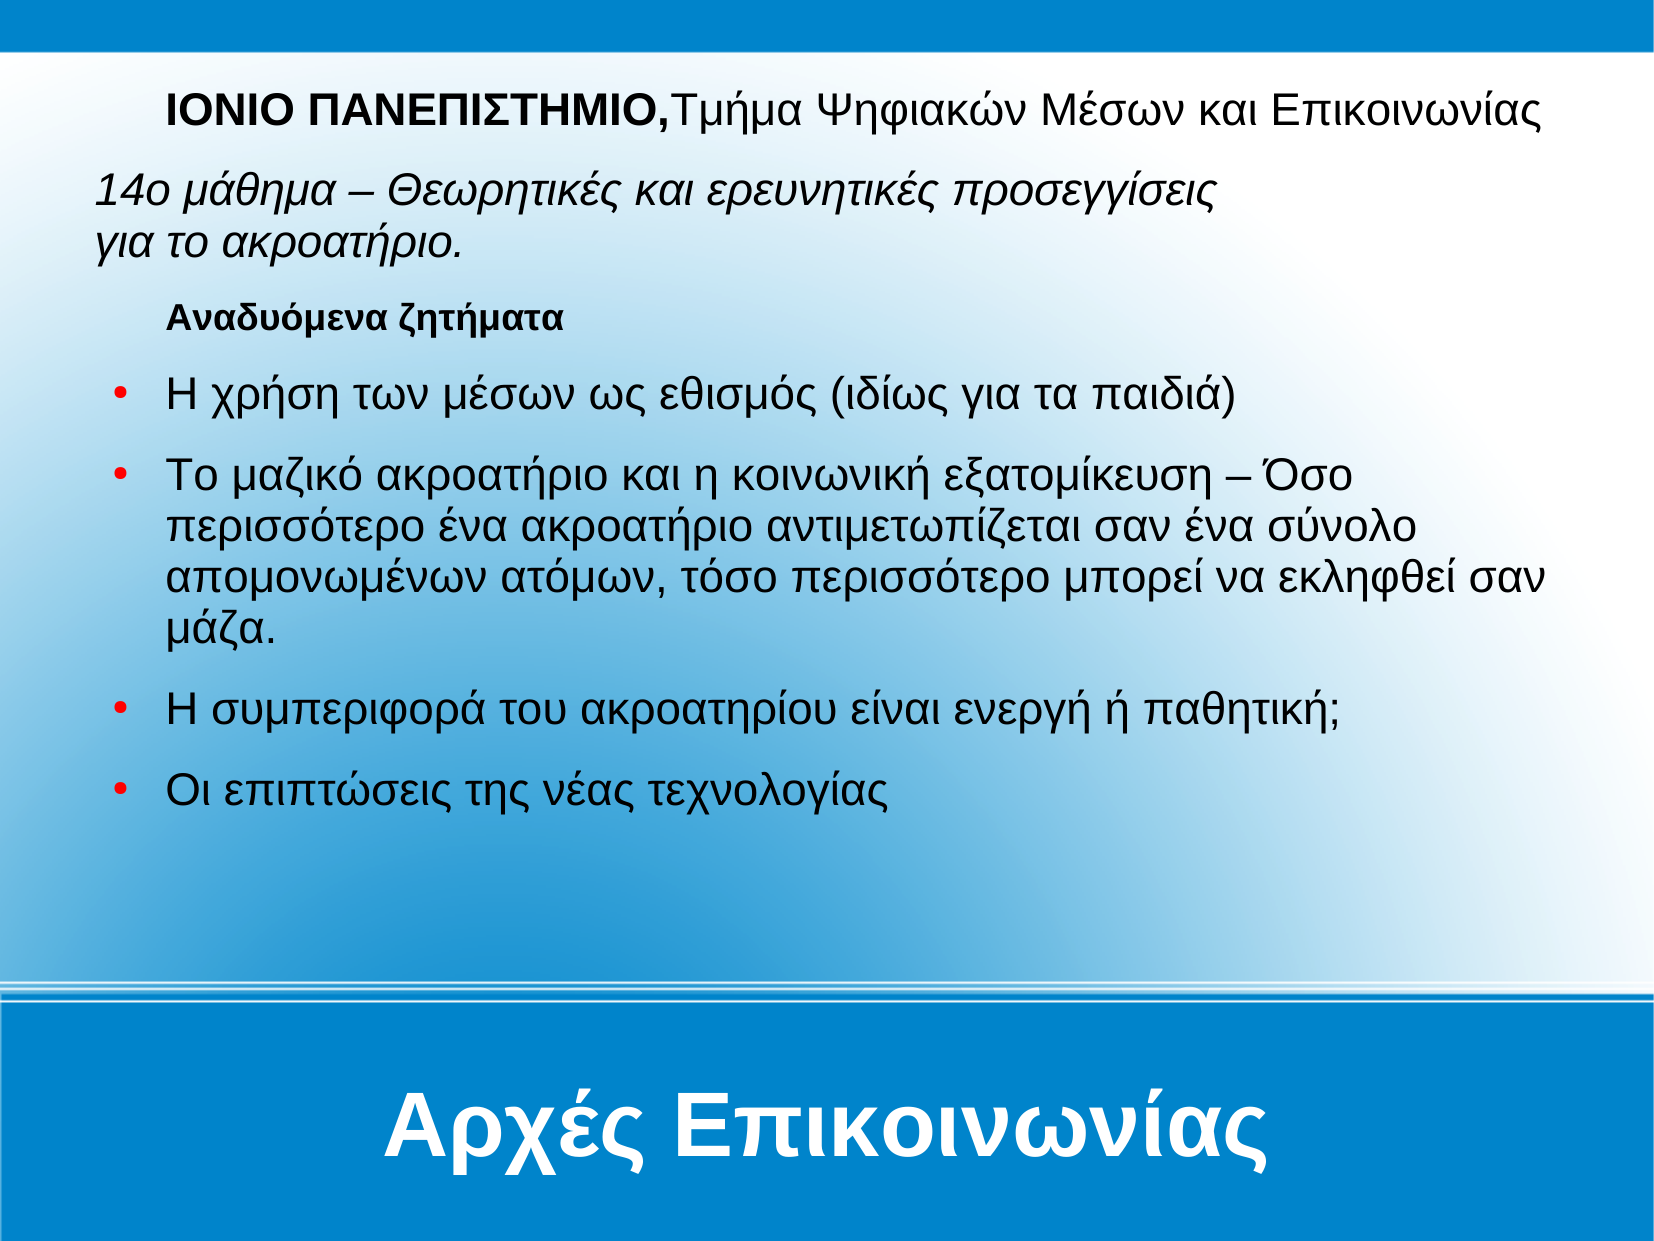

ΙΟΝΙΟ ΠΑΝΕΠΙΣΤΗΜΙΟ,Τμήμα Ψηφιακών Μέσων και Επικοινωνίας
14ο μάθημα – Θεωρητικές και ερευνητικές προσεγγίσεις
για το ακροατήριο.
Αναδυόμενα ζητήματα
Η χρήση των μέσων ως εθισμός (ιδίως για τα παιδιά)
Το μαζικό ακροατήριο και η κοινωνική εξατομίκευση – Όσο περισσότερο ένα ακροατήριο αντιμετωπίζεται σαν ένα σύνολο απομονωμένων ατόμων, τόσο περισσότερο μπορεί να εκληφθεί σαν μάζα.
Η συμπεριφορά του ακροατηρίου είναι ενεργή ή παθητική;
Οι επιπτώσεις της νέας τεχνολογίας
# Αρχές Επικοινωνίας